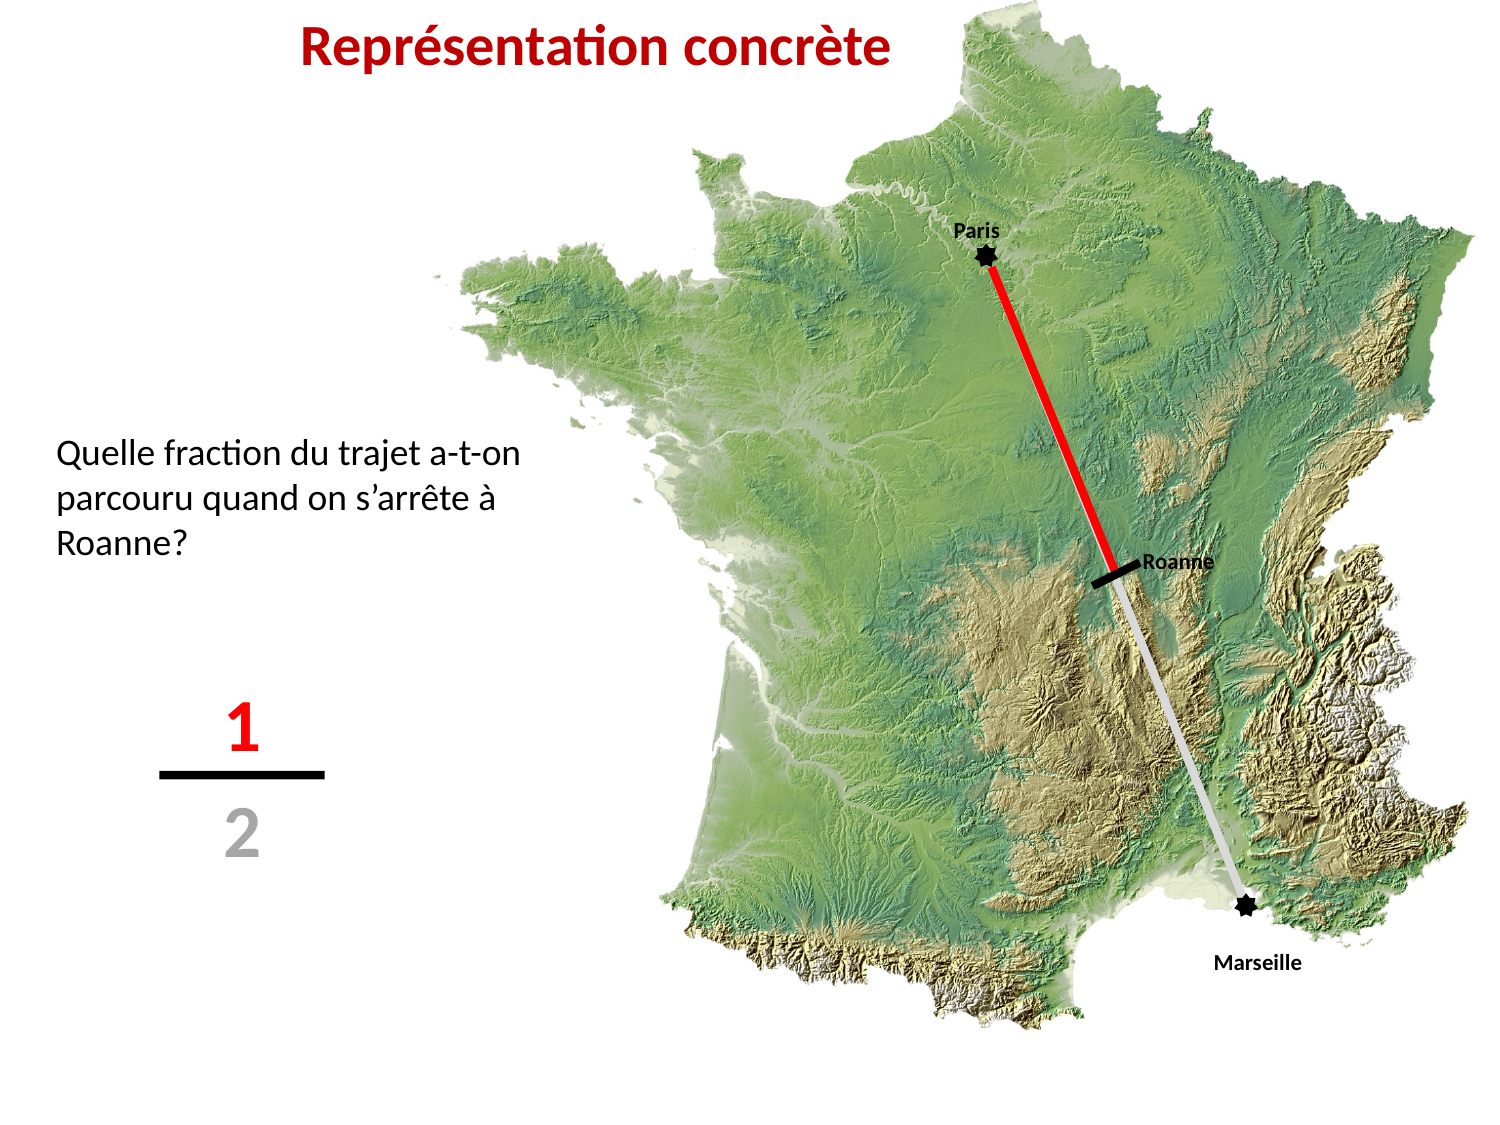

Représentation concrète
Paris
Quelle fraction du trajet a-t-on parcouru quand on s’arrête à Roanne?
Roanne
1
2
Marseille